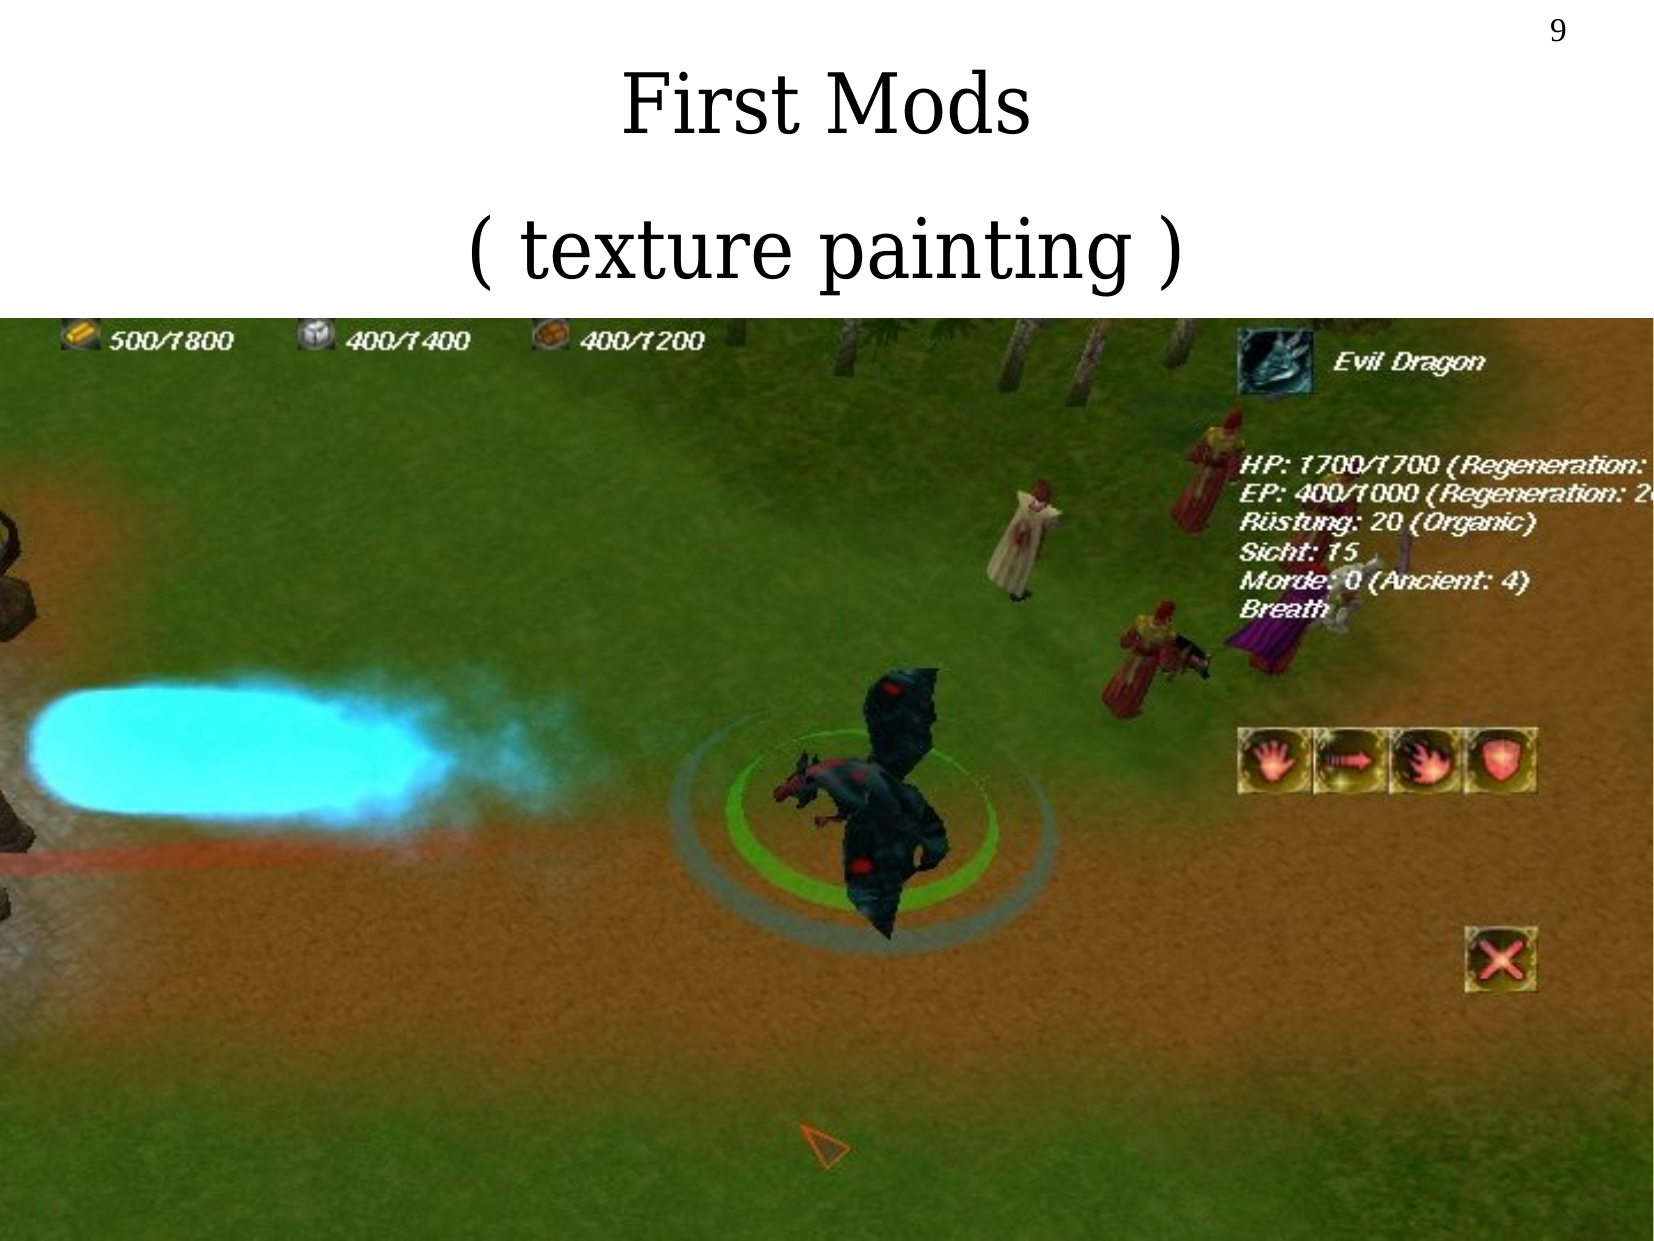

# First Mods ( texture painting )